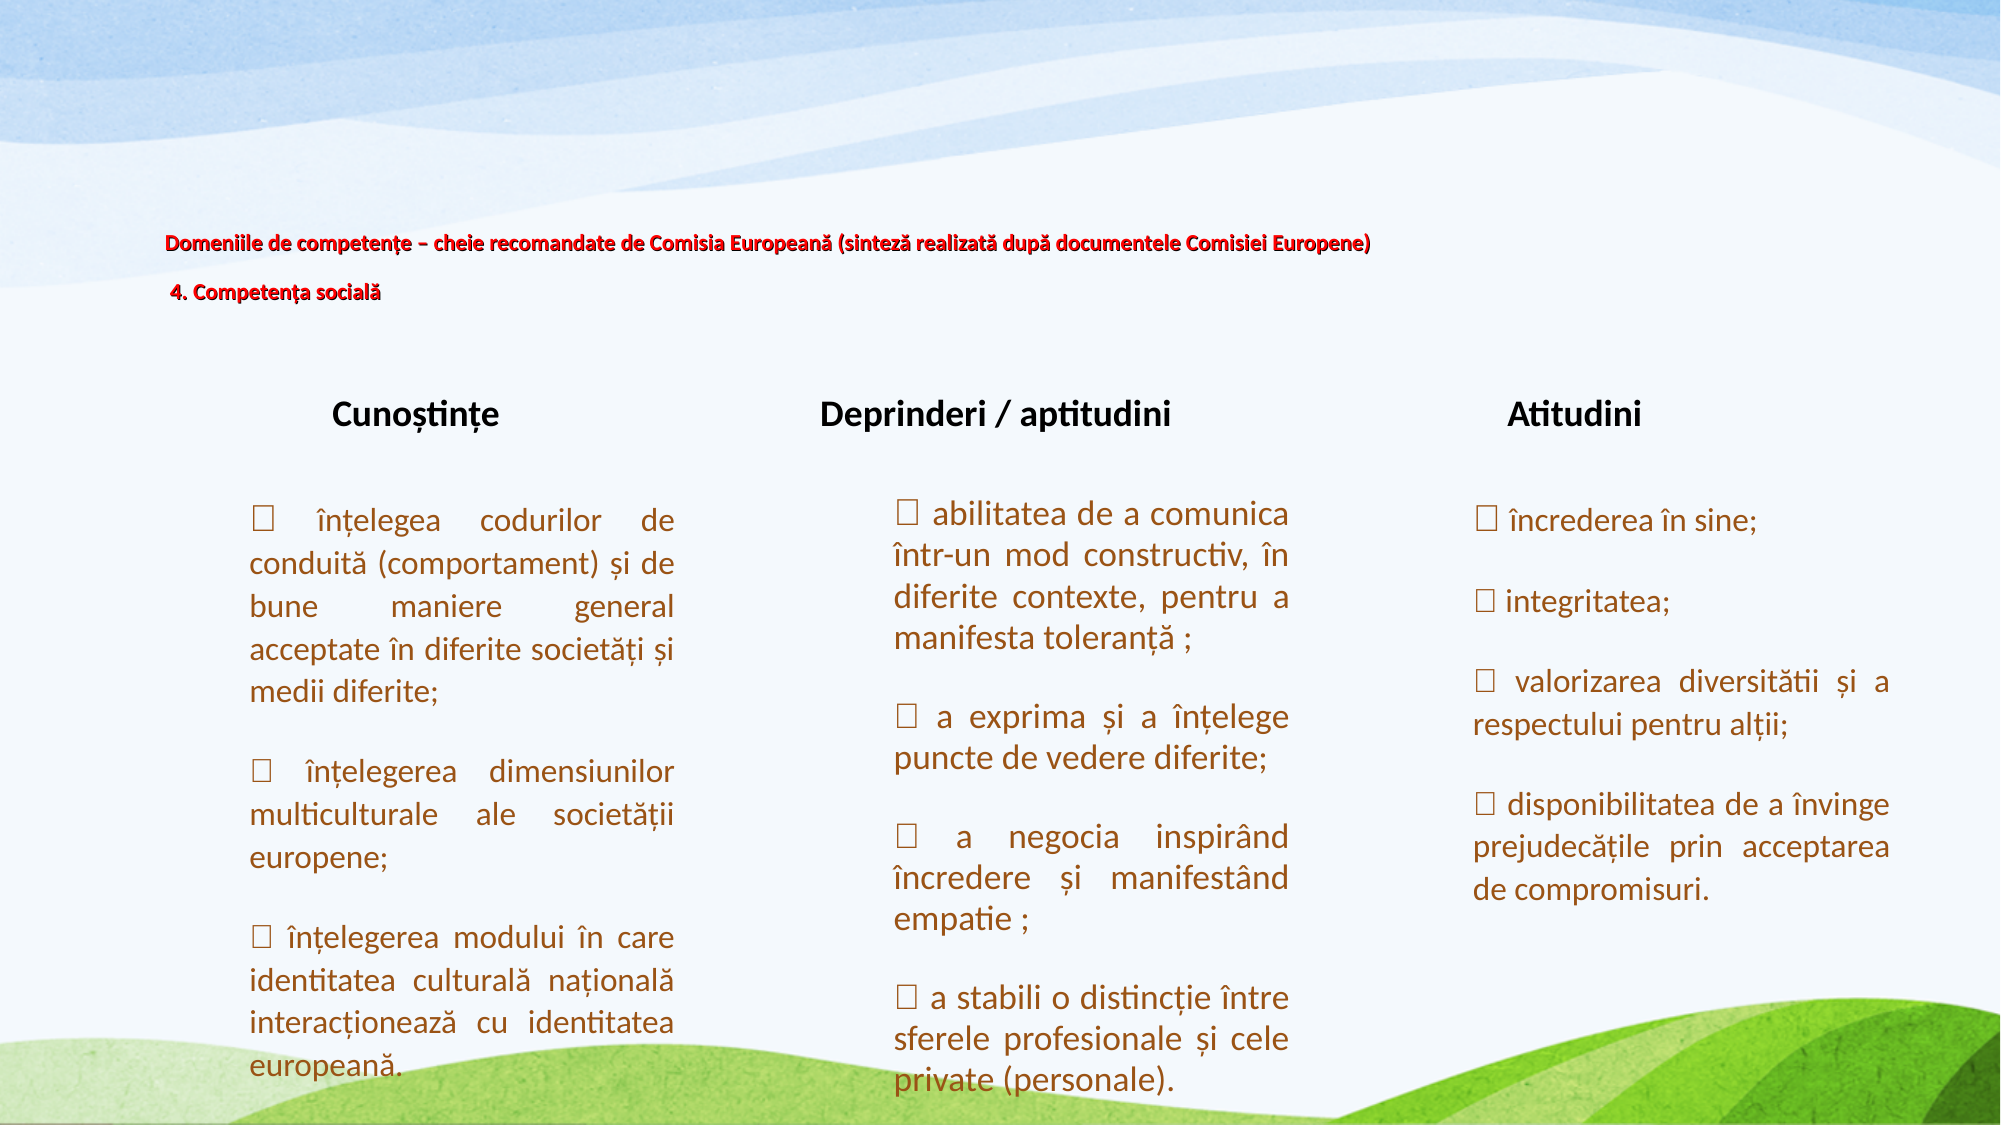

# Domeniile de competenţe – cheie recomandate de Comisia Europeană (sinteză realizată după documentele Comisiei Europene) 4. Competenţa socială
Cunoştinţe
Deprinderi / aptitudini
Atitudini
 înţelegea codurilor de conduită (comportament) şi de bune maniere general acceptate în diferite societăţi şi medii diferite;
 înţelegerea dimensiunilor multiculturale ale societăţii europene;
 înţelegerea modului în care identitatea culturală naţională interacţionează cu identitatea europeană.
 abilitatea de a comunica într-un mod constructiv, în diferite contexte, pentru a manifesta toleranţă ;
 a exprima şi a înţelege puncte de vedere diferite;
 a negocia inspirând încredere şi manifestând empatie ;
 a stabili o distincţie între sferele profesionale şi cele private (personale).
 încrederea în sine;
 integritatea;
 valorizarea diversitătii şi a respectului pentru alţii;
 disponibilitatea de a învinge prejudecăţile prin acceptarea de compromisuri.